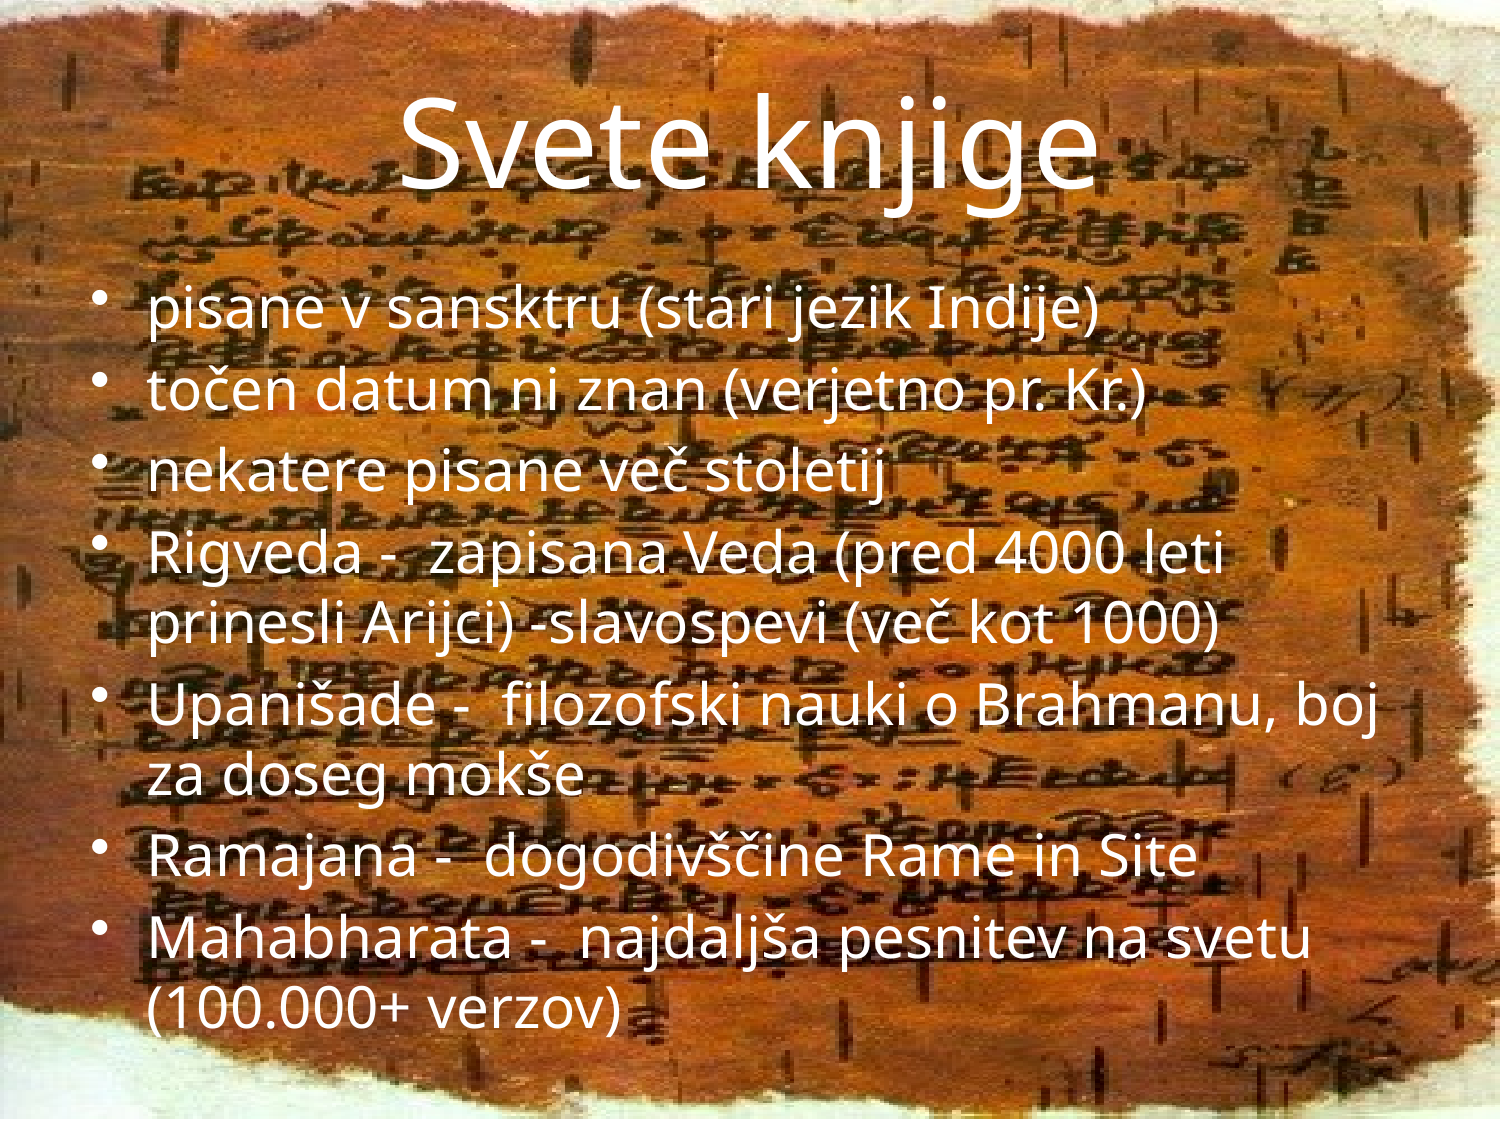

# Svete knjige
pisane v sansktru (stari jezik Indije)
točen datum ni znan (verjetno pr. Kr.)
nekatere pisane več stoletij
Rigveda - zapisana Veda (pred 4000 leti prinesli Arijci) -slavospevi (več kot 1000)
Upanišade - filozofski nauki o Brahmanu, boj za doseg mokše
Ramajana - dogodivščine Rame in Site
Mahabharata - najdaljša pesnitev na svetu (100.000+ verzov)